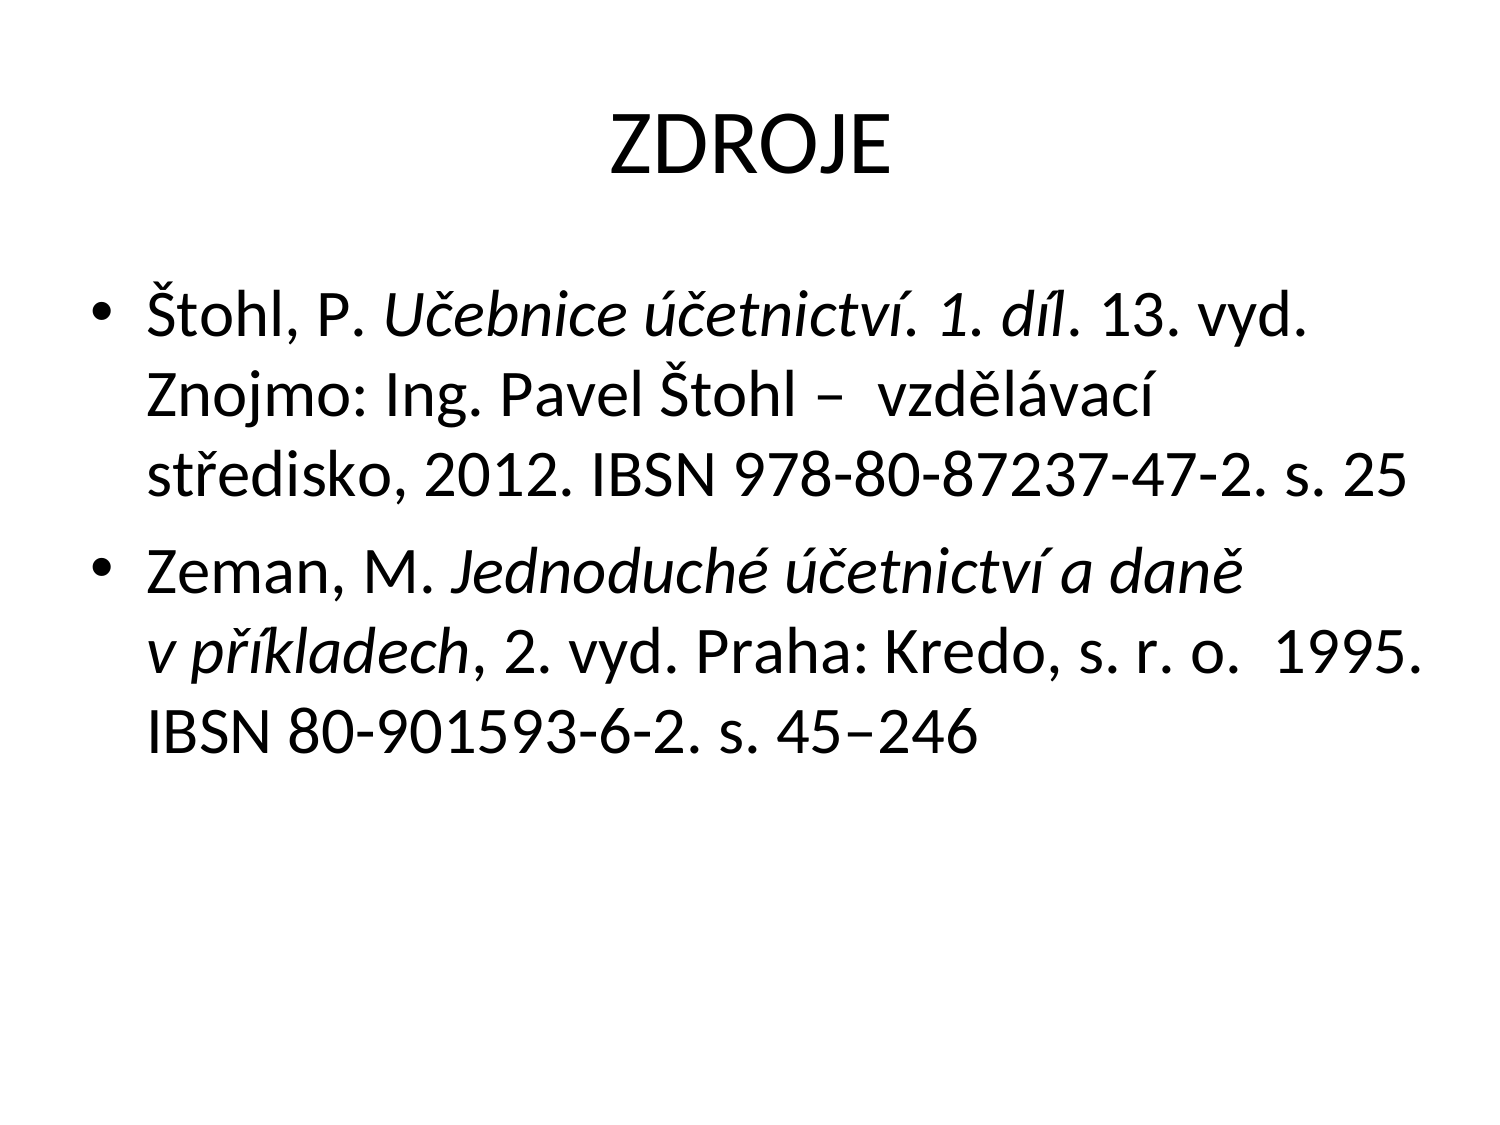

# ZDROJE
Štohl, P. Učebnice účetnictví. 1. díl. 13. vyd. Znojmo: Ing. Pavel Štohl ‒ vzdělávací středisko, 2012. IBSN 978-80-87237-47-2. s. 25
Zeman, M. Jednoduché účetnictví a daně v příkladech, 2. vyd. Praha: Kredo, s. r. o. 1995. IBSN 80-901593-6-2. s. 45‒246